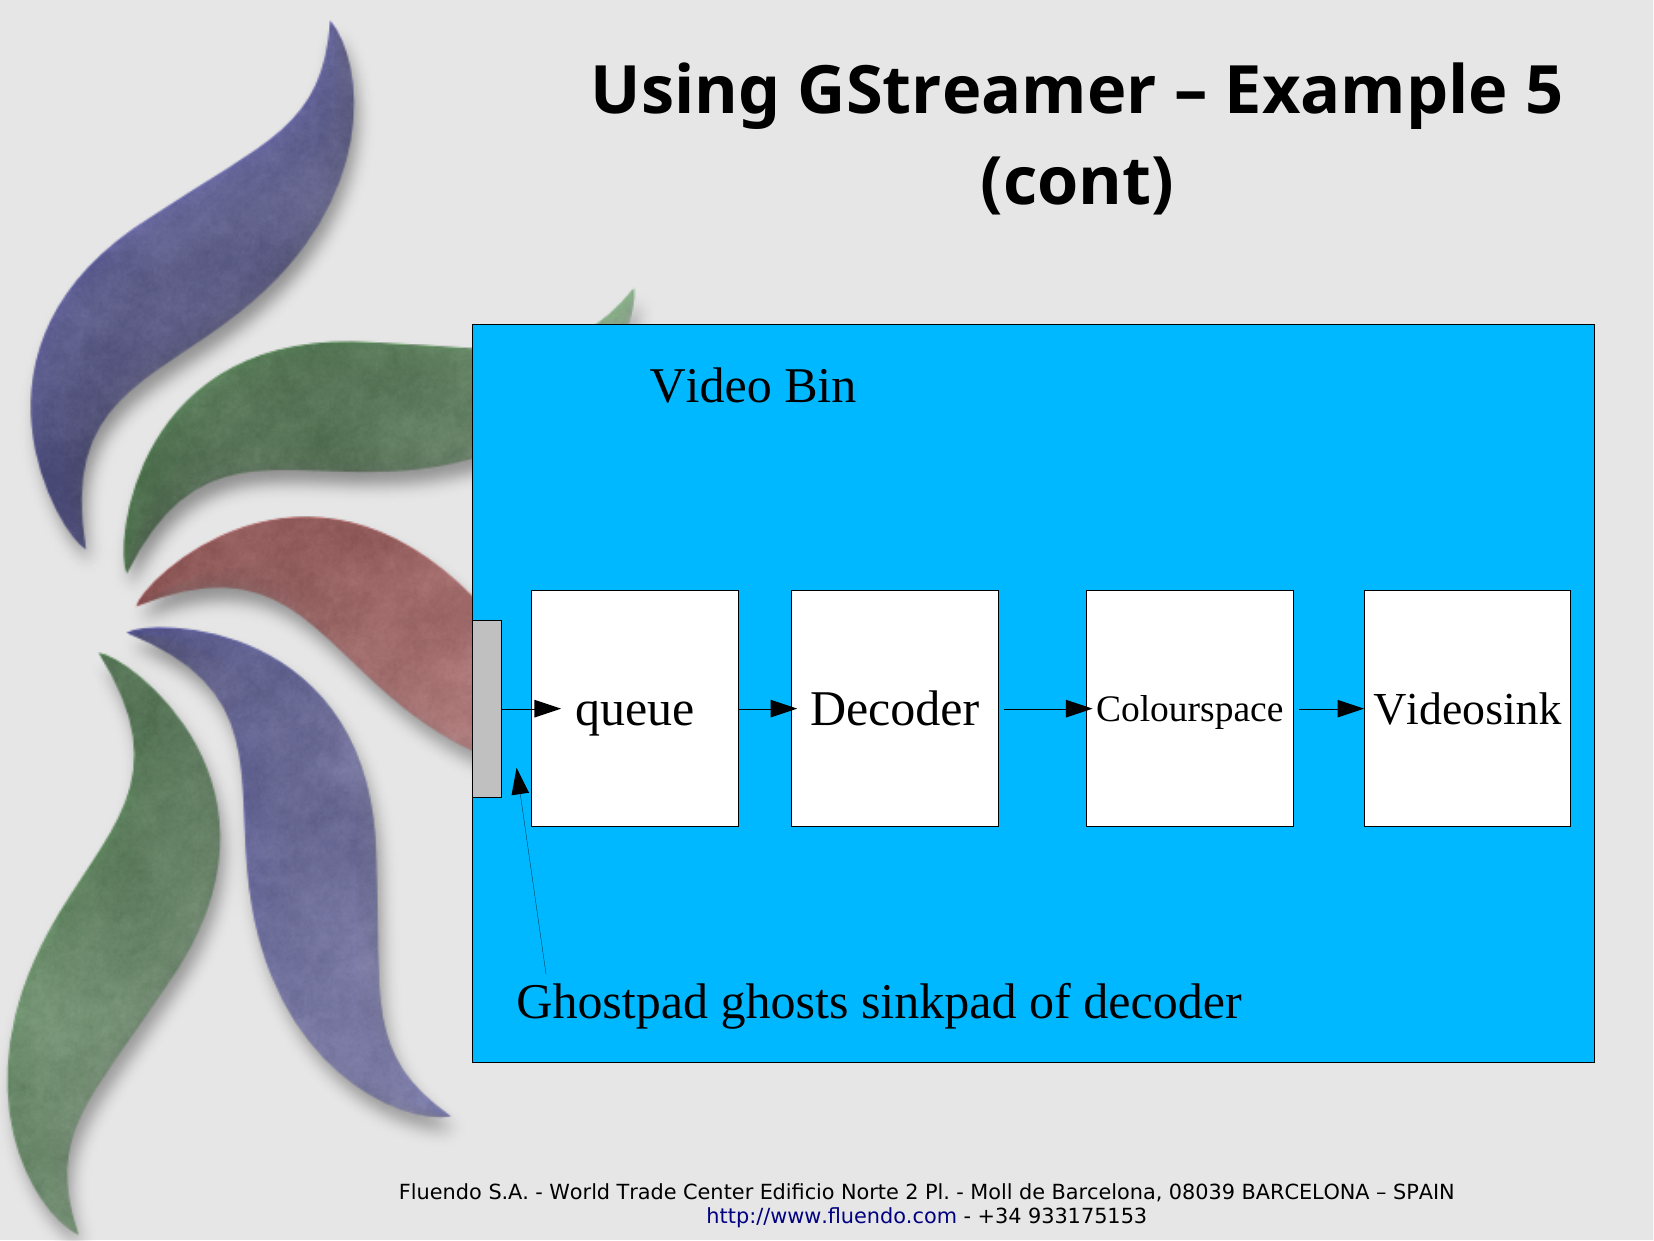

# Using GStreamer – Example 5 (cont)
Video Bin
queue
Decoder
Colourspace
Videosink
Ghostpad ghosts sinkpad of decoder